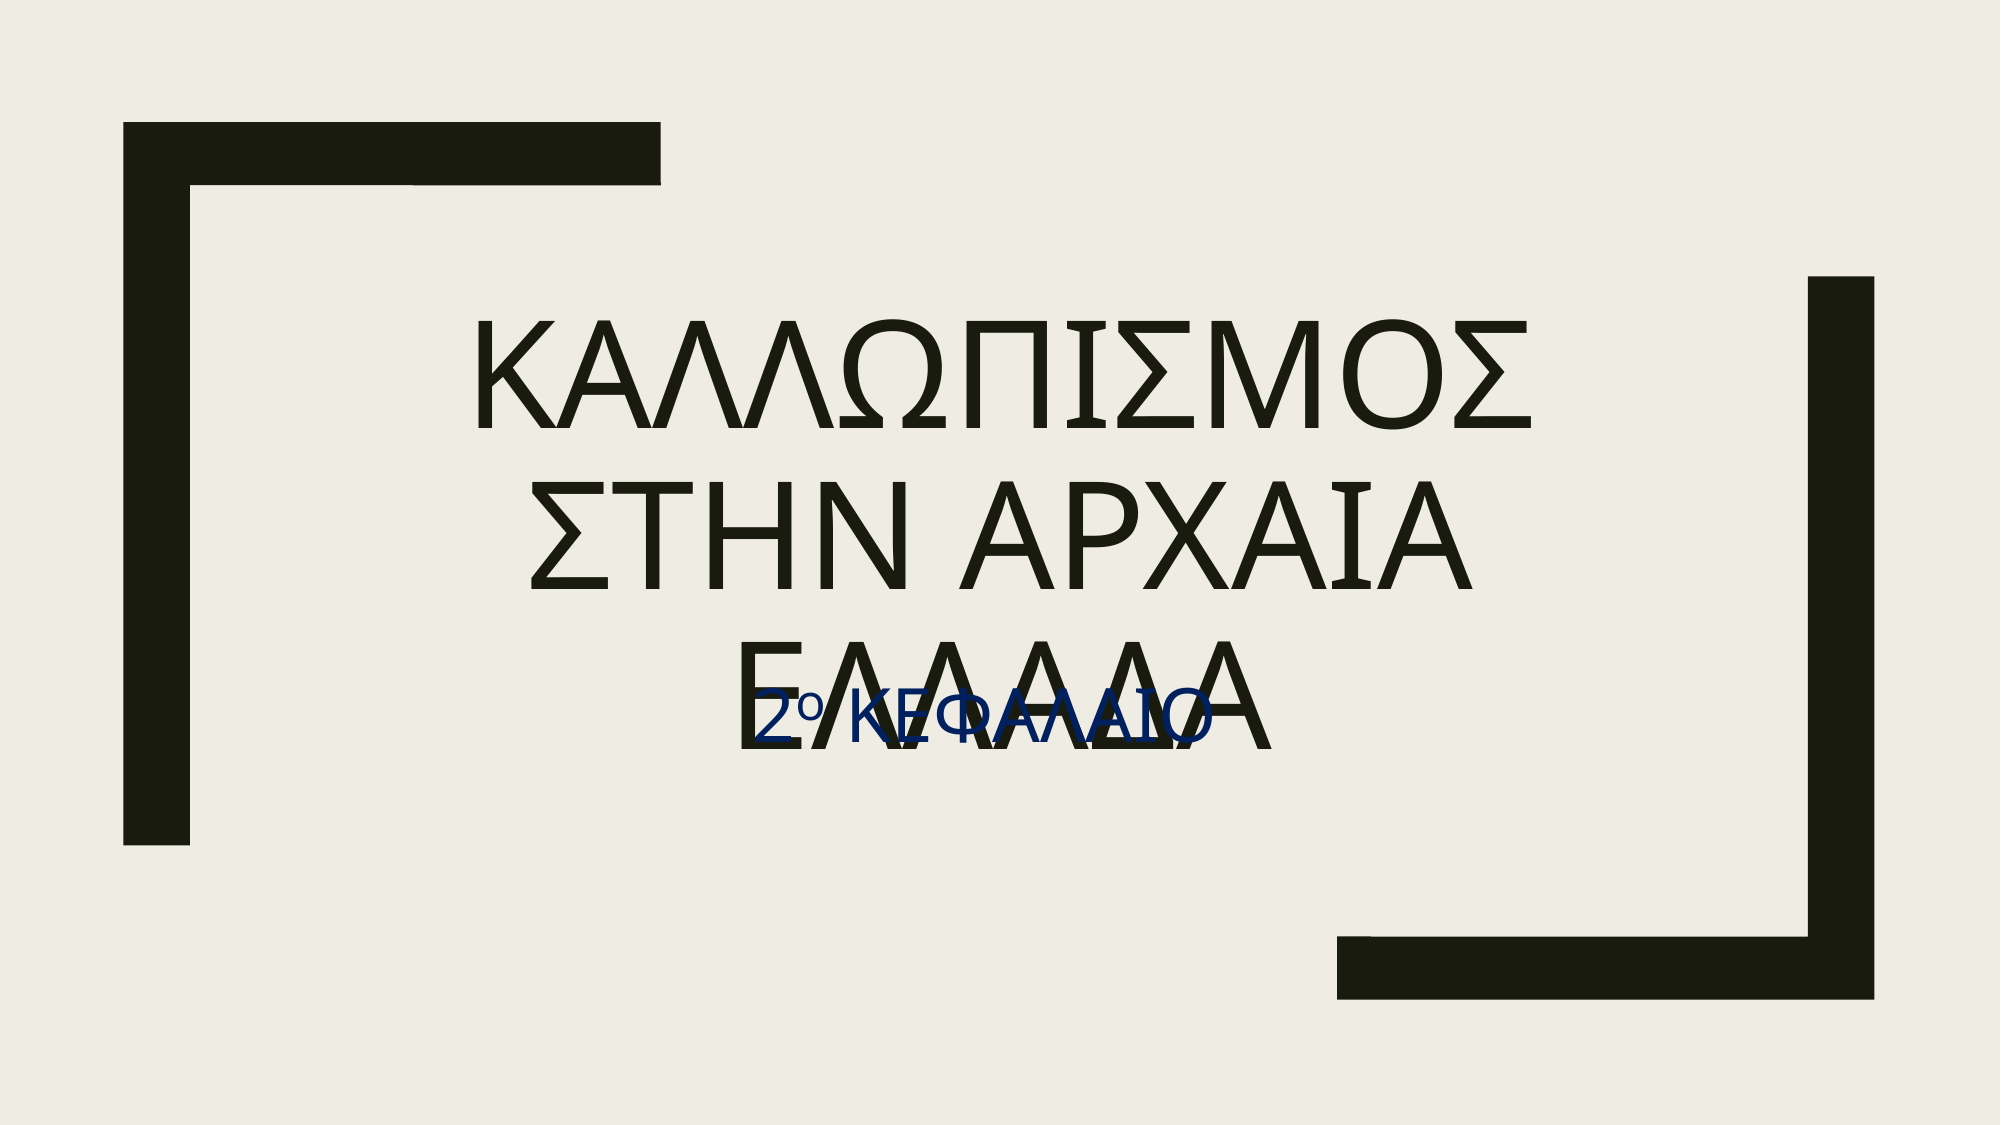

# Καλλωπισμοσ στην αρχαια ελλαδα
2ο ΚΕΦΑΛΑΙΟ